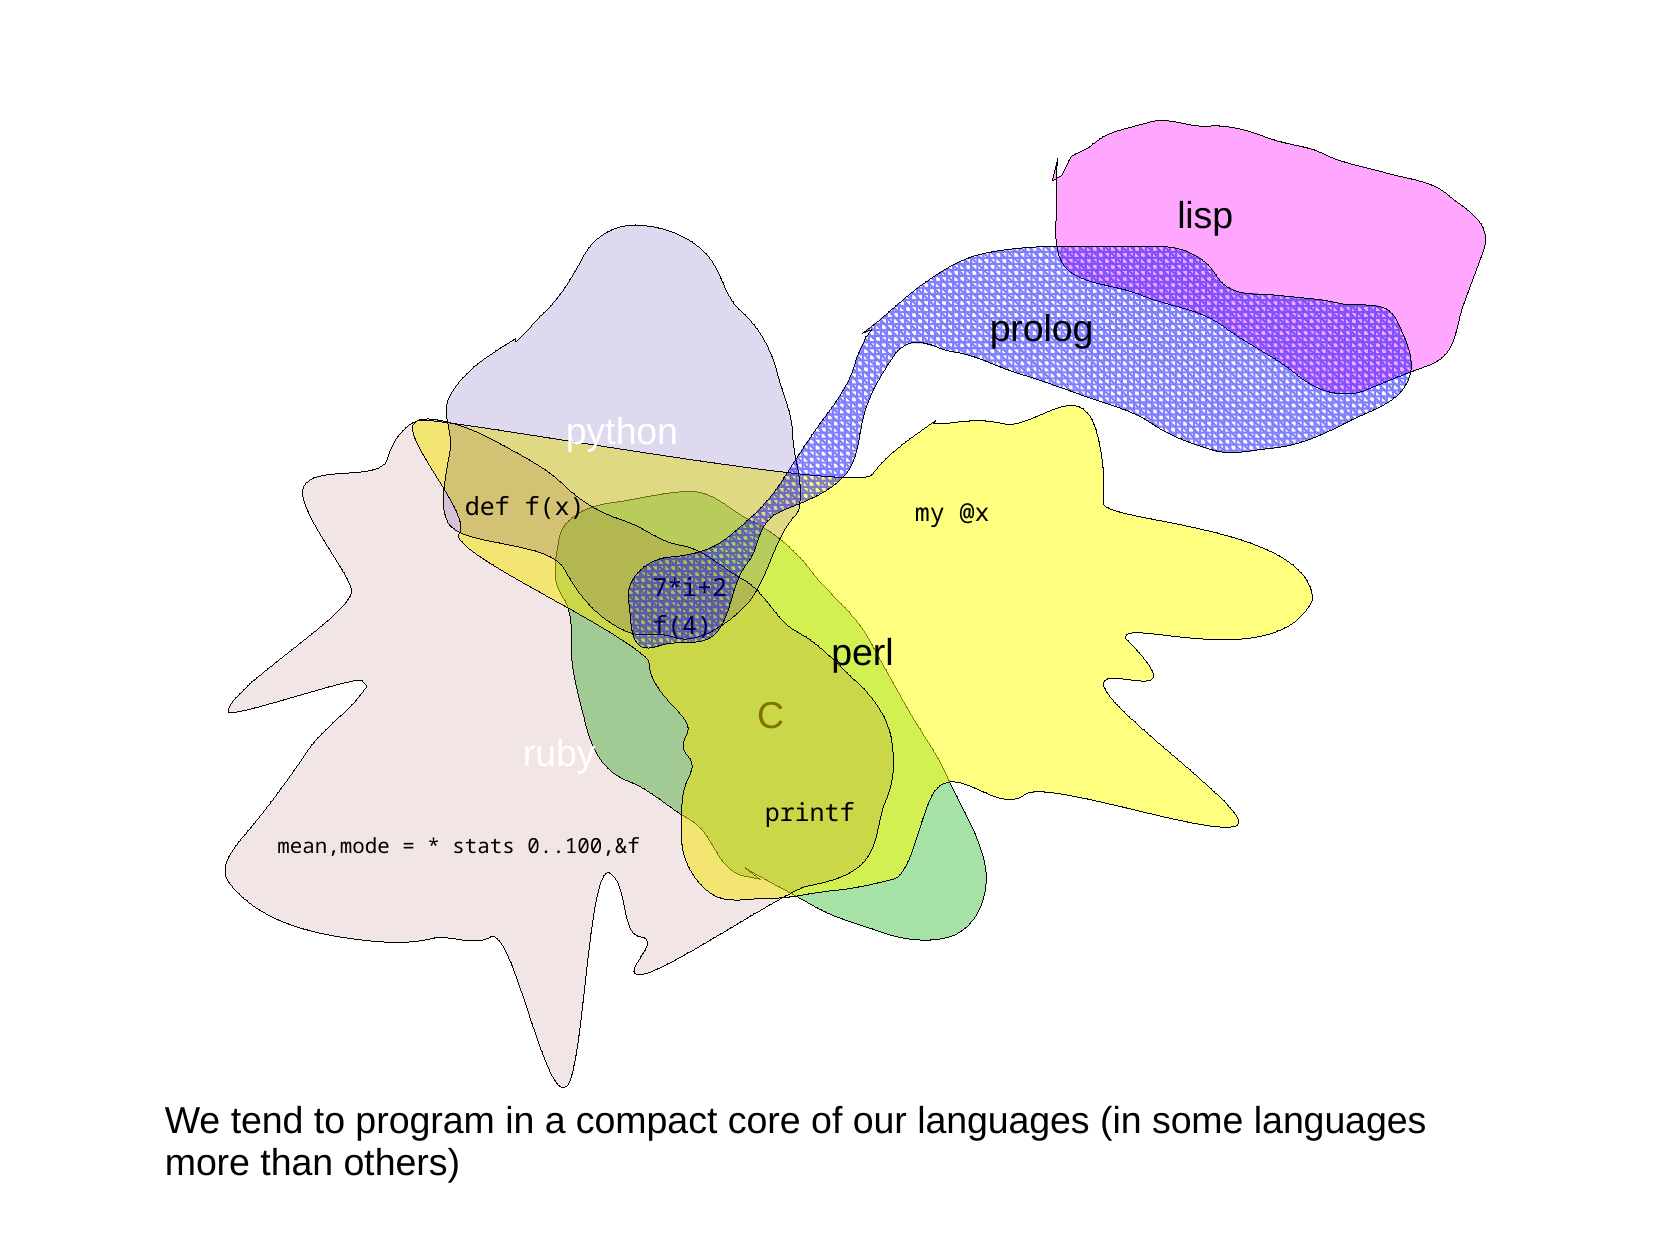

lisp
python
prolog
perl
ruby
def f(x)
my @x
C
7*i+2
f(4)
printf
mean,mode = * stats 0..100,&f
We tend to program in a compact core of our languages (in some languages
more than others)